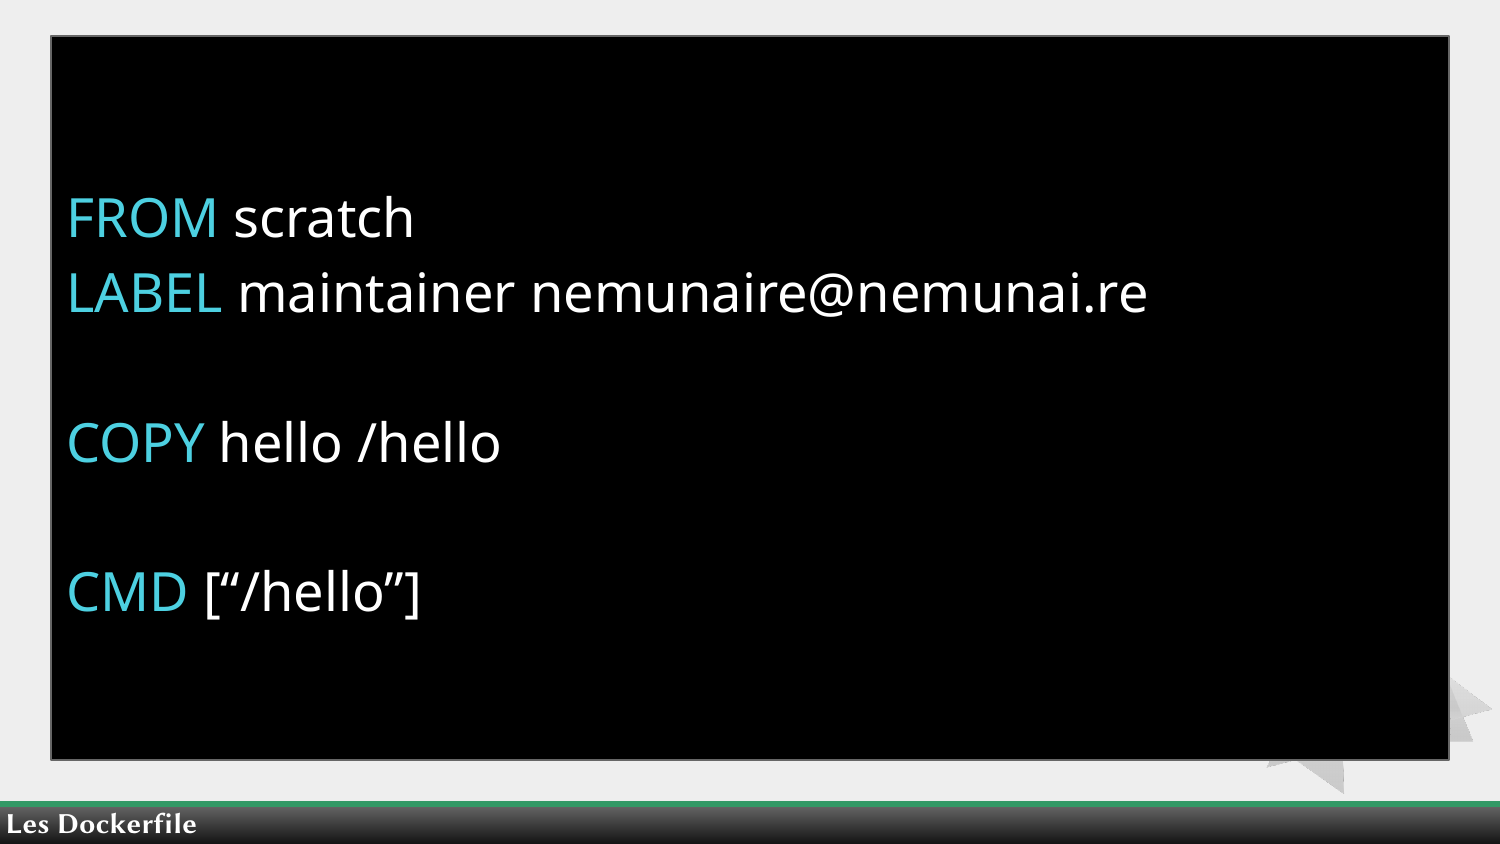

FROM scratch
LABEL maintainer nemunaire@nemunai.re
COPY hello /hello
CMD [“/hello”]
# Les Dockerfile